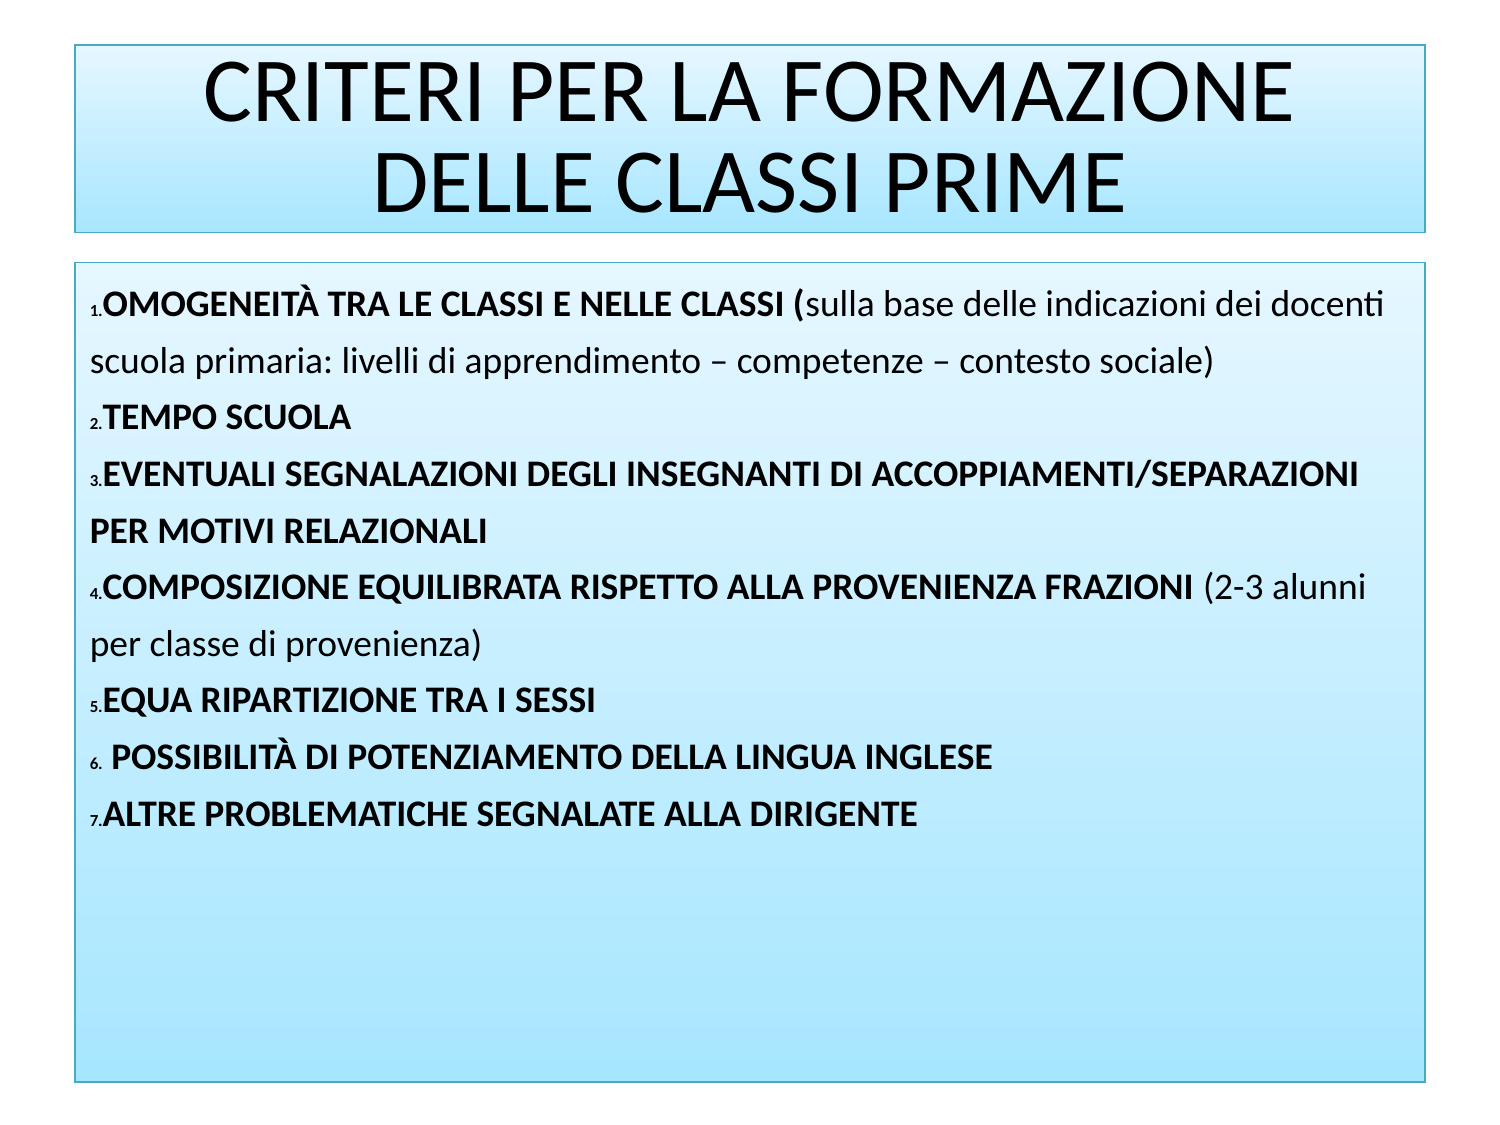

CRITERI PER LA FORMAZIONE DELLE CLASSI PRIME
OMOGENEITÀ TRA LE CLASSI E NELLE CLASSI (sulla base delle indicazioni dei docenti scuola primaria: livelli di apprendimento – competenze – contesto sociale)
TEMPO SCUOLA
EVENTUALI SEGNALAZIONI DEGLI INSEGNANTI DI ACCOPPIAMENTI/SEPARAZIONI PER MOTIVI RELAZIONALI
COMPOSIZIONE EQUILIBRATA RISPETTO ALLA PROVENIENZA FRAZIONI (2-3 alunni per classe di provenienza)
EQUA RIPARTIZIONE TRA I SESSI
 POSSIBILITÀ DI POTENZIAMENTO DELLA LINGUA INGLESE
ALTRE PROBLEMATICHE SEGNALATE ALLA DIRIGENTE